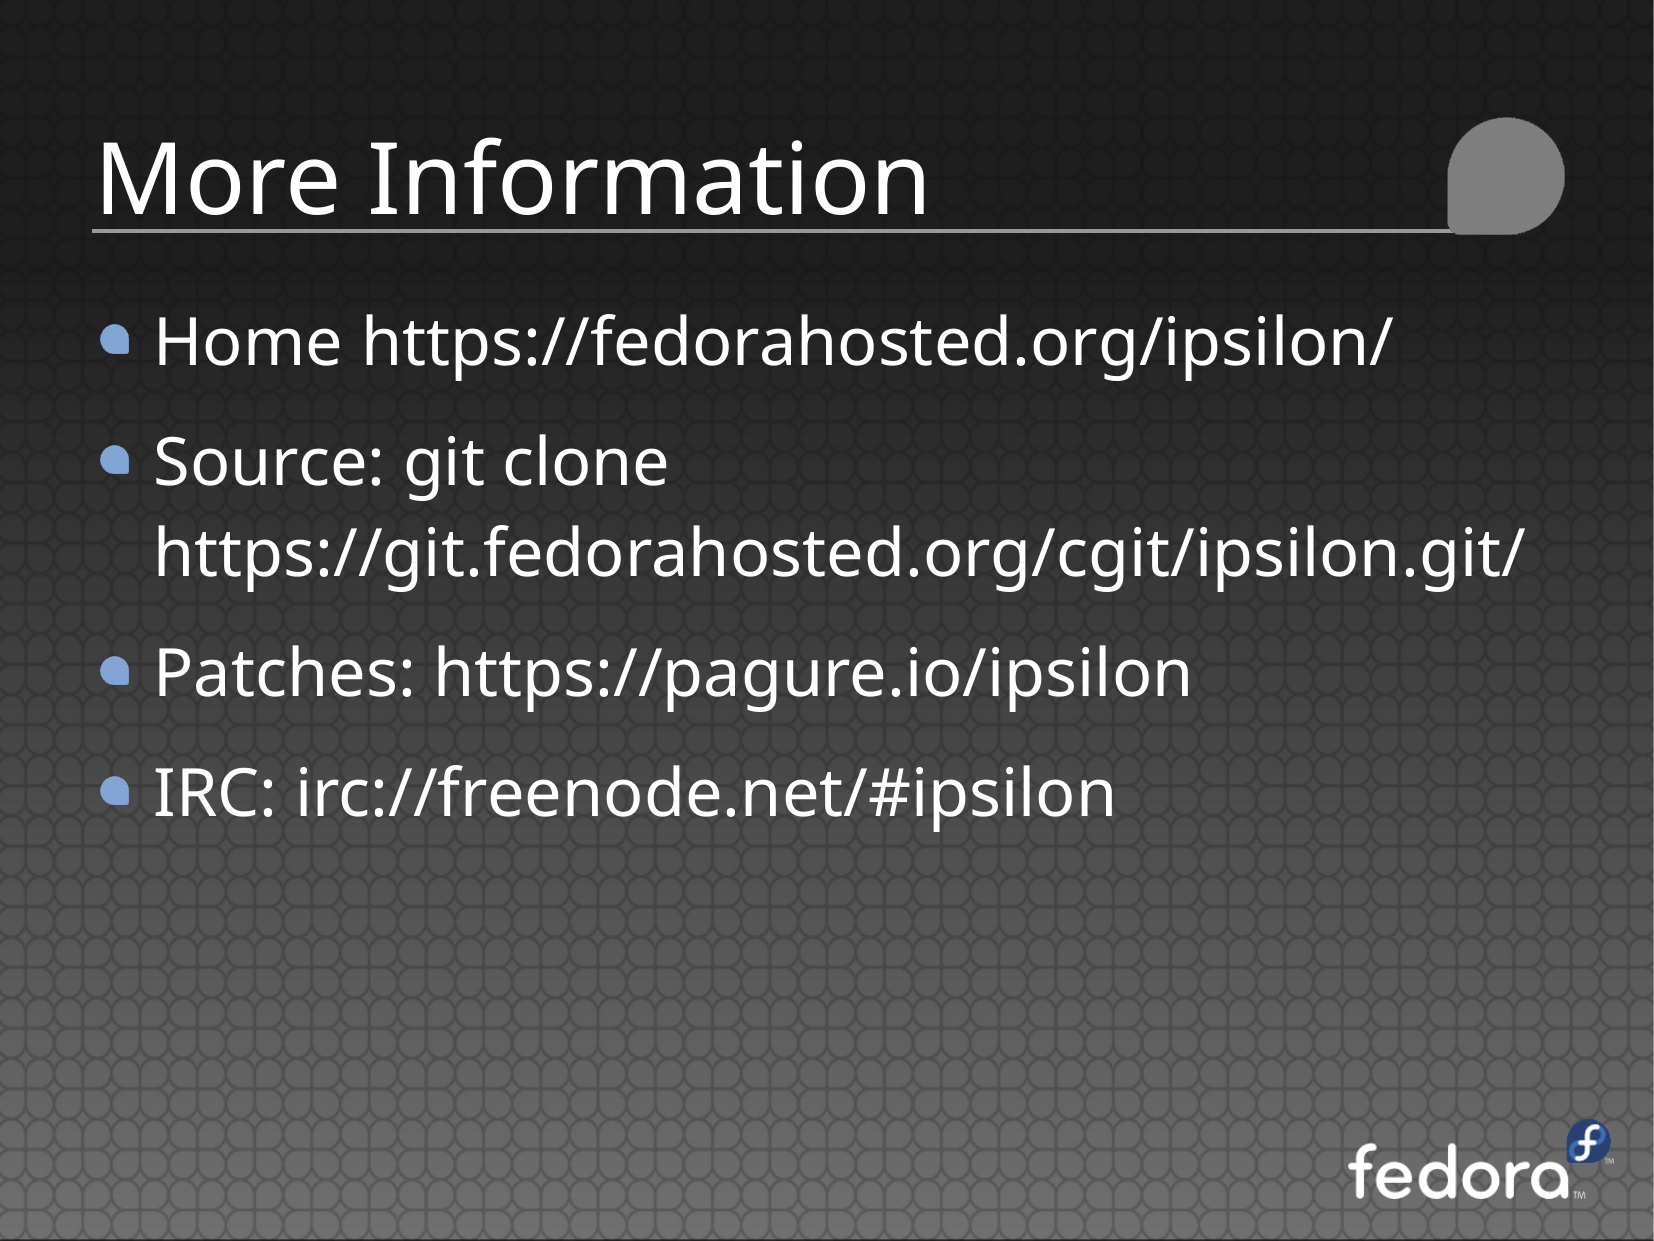

More Information
# Home https://fedorahosted.org/ipsilon/
Source: git clone https://git.fedorahosted.org/cgit/ipsilon.git/
Patches: https://pagure.io/ipsilon
IRC: irc://freenode.net/#ipsilon